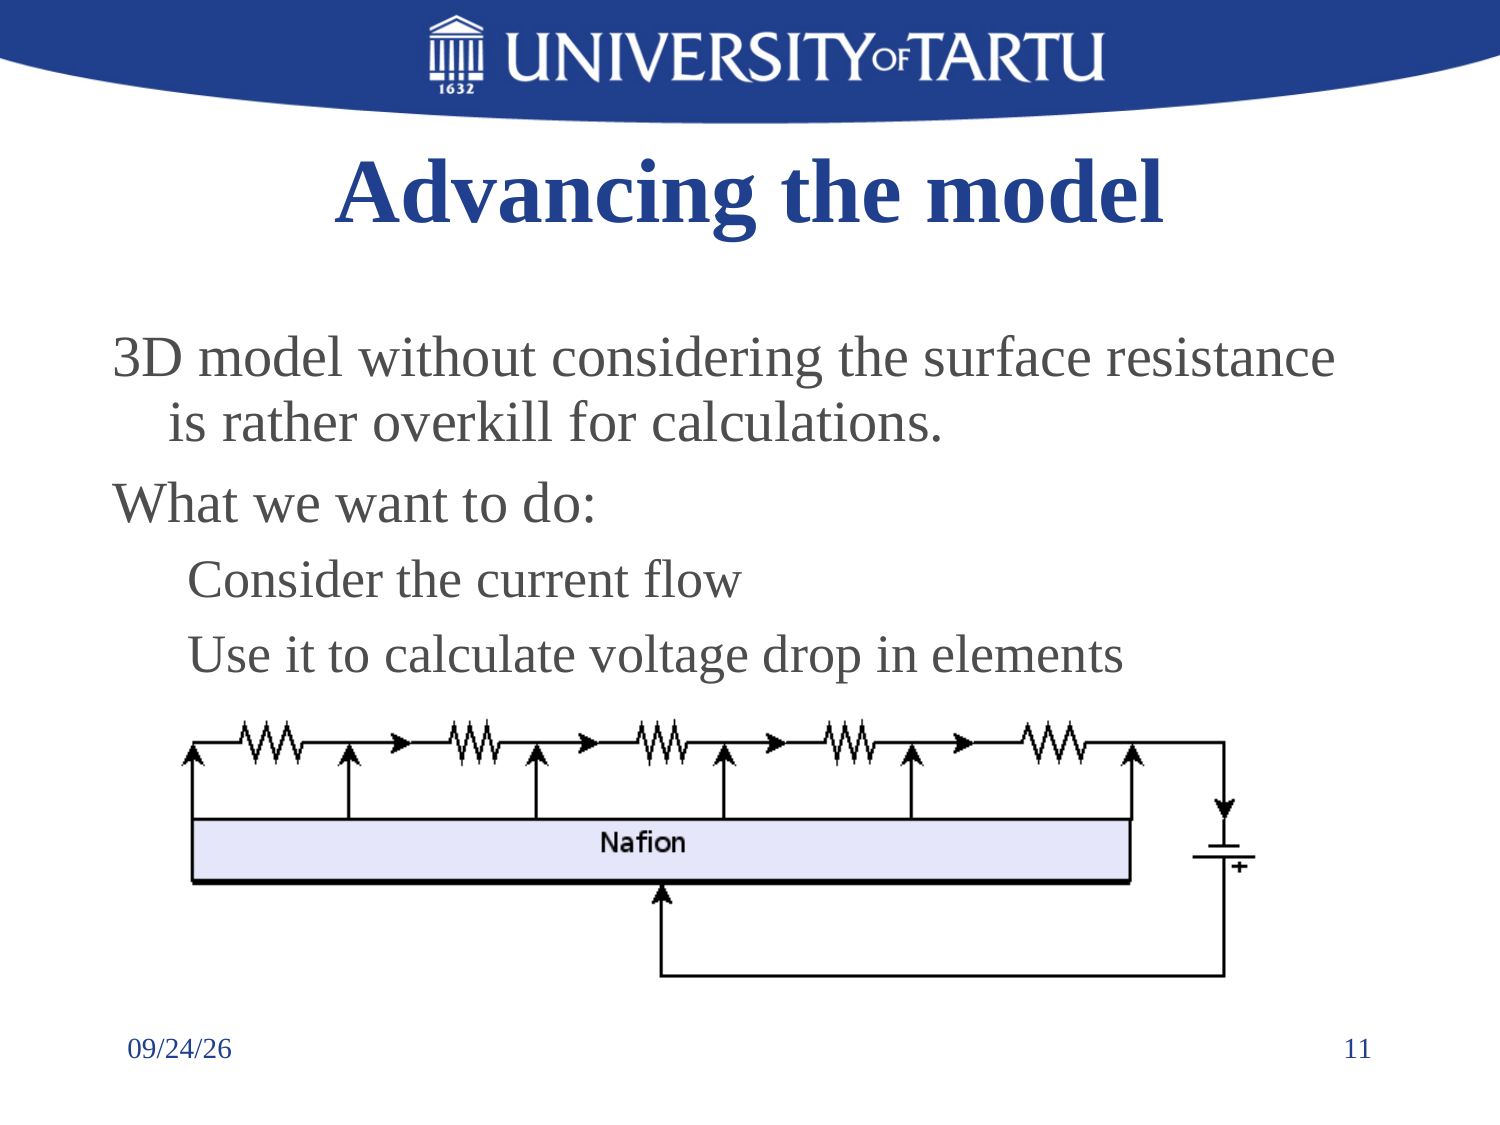

# Advancing the model
3D model without considering the surface resistance is rather overkill for calculations.
What we want to do:
Consider the current flow
Use it to calculate voltage drop in elements
11